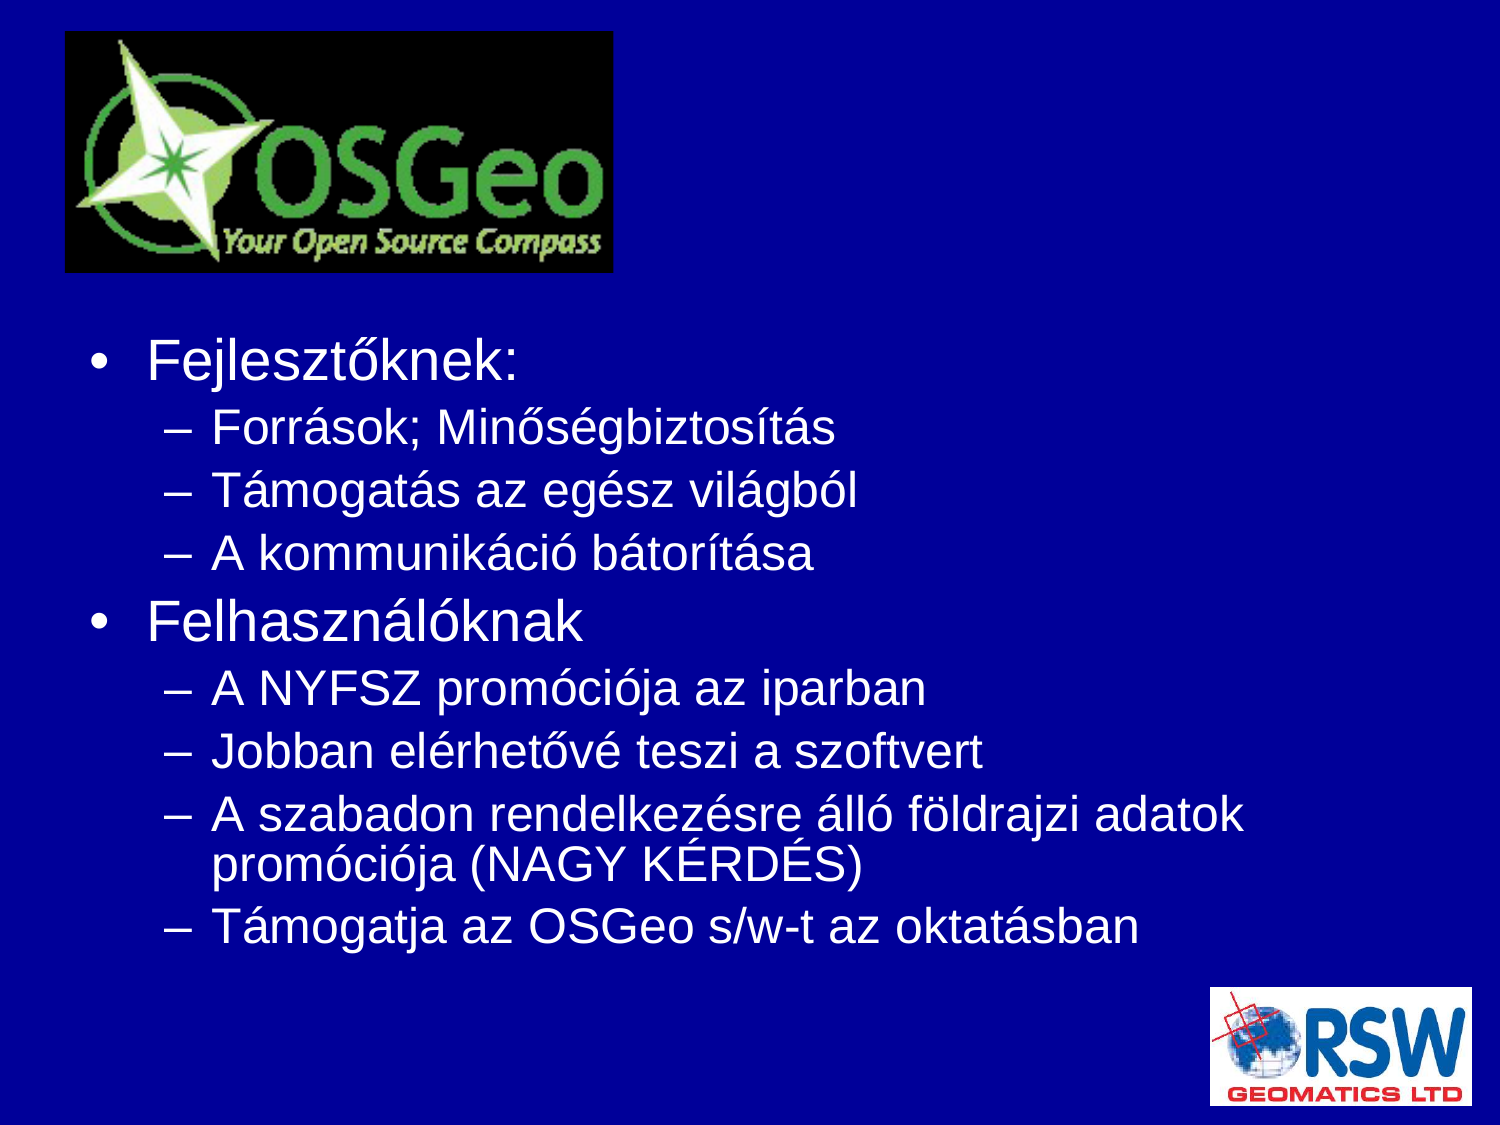

# Fejlesztőknek:
Források; Minőségbiztosítás
Támogatás az egész világból
A kommunikáció bátorítása
Felhasználóknak
A NYFSZ promóciója az iparban
Jobban elérhetővé teszi a szoftvert
A szabadon rendelkezésre álló földrajzi adatok promóciója (NAGY KÉRDÉS)
Támogatja az OSGeo s/w-t az oktatásban